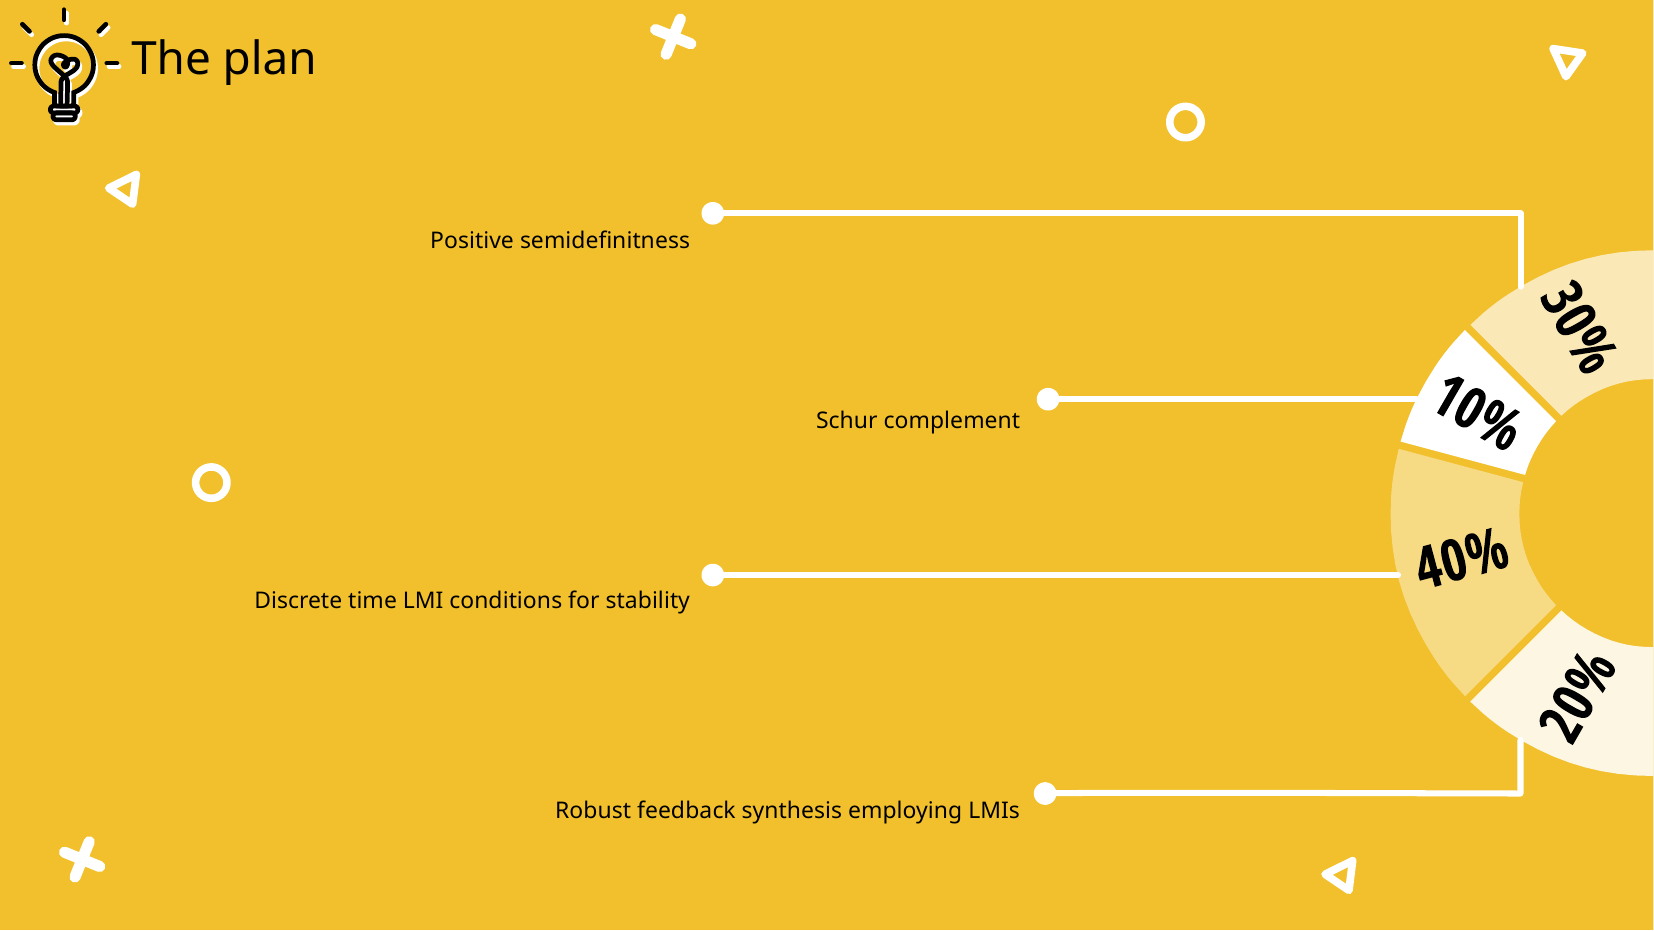

# The plan
Positive semidefinitness
Schur complement
Discrete time LMI conditions for stability
Robust feedback synthesis employing LMIs